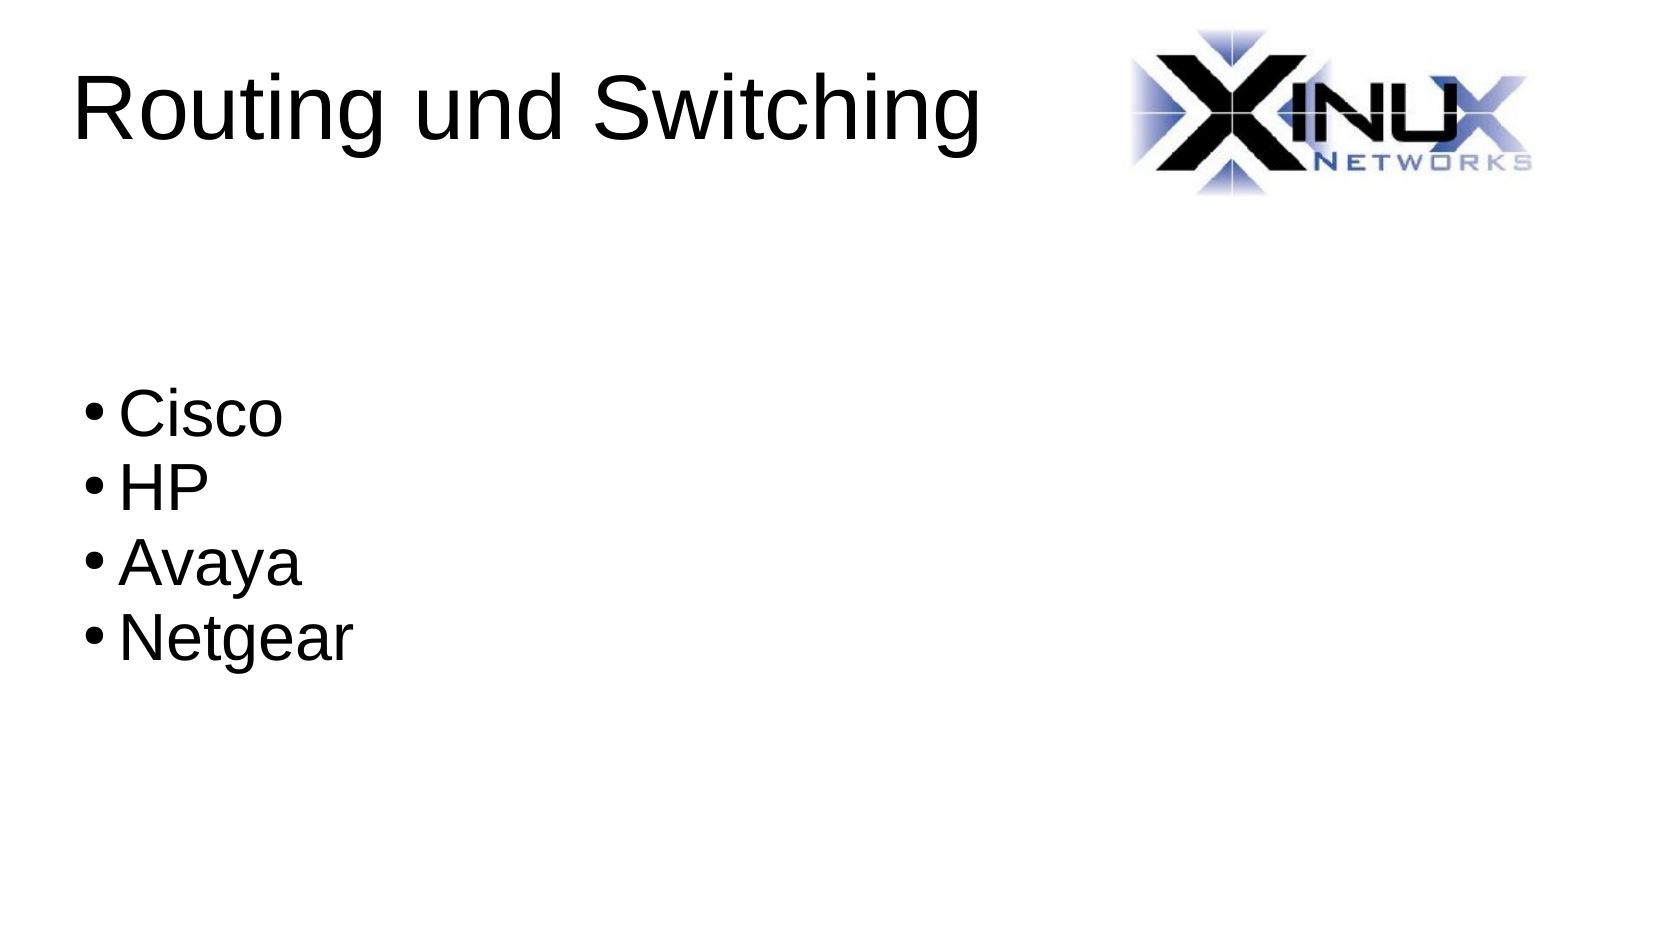

# Routing und Switching
Cisco
HP
Avaya
Netgear